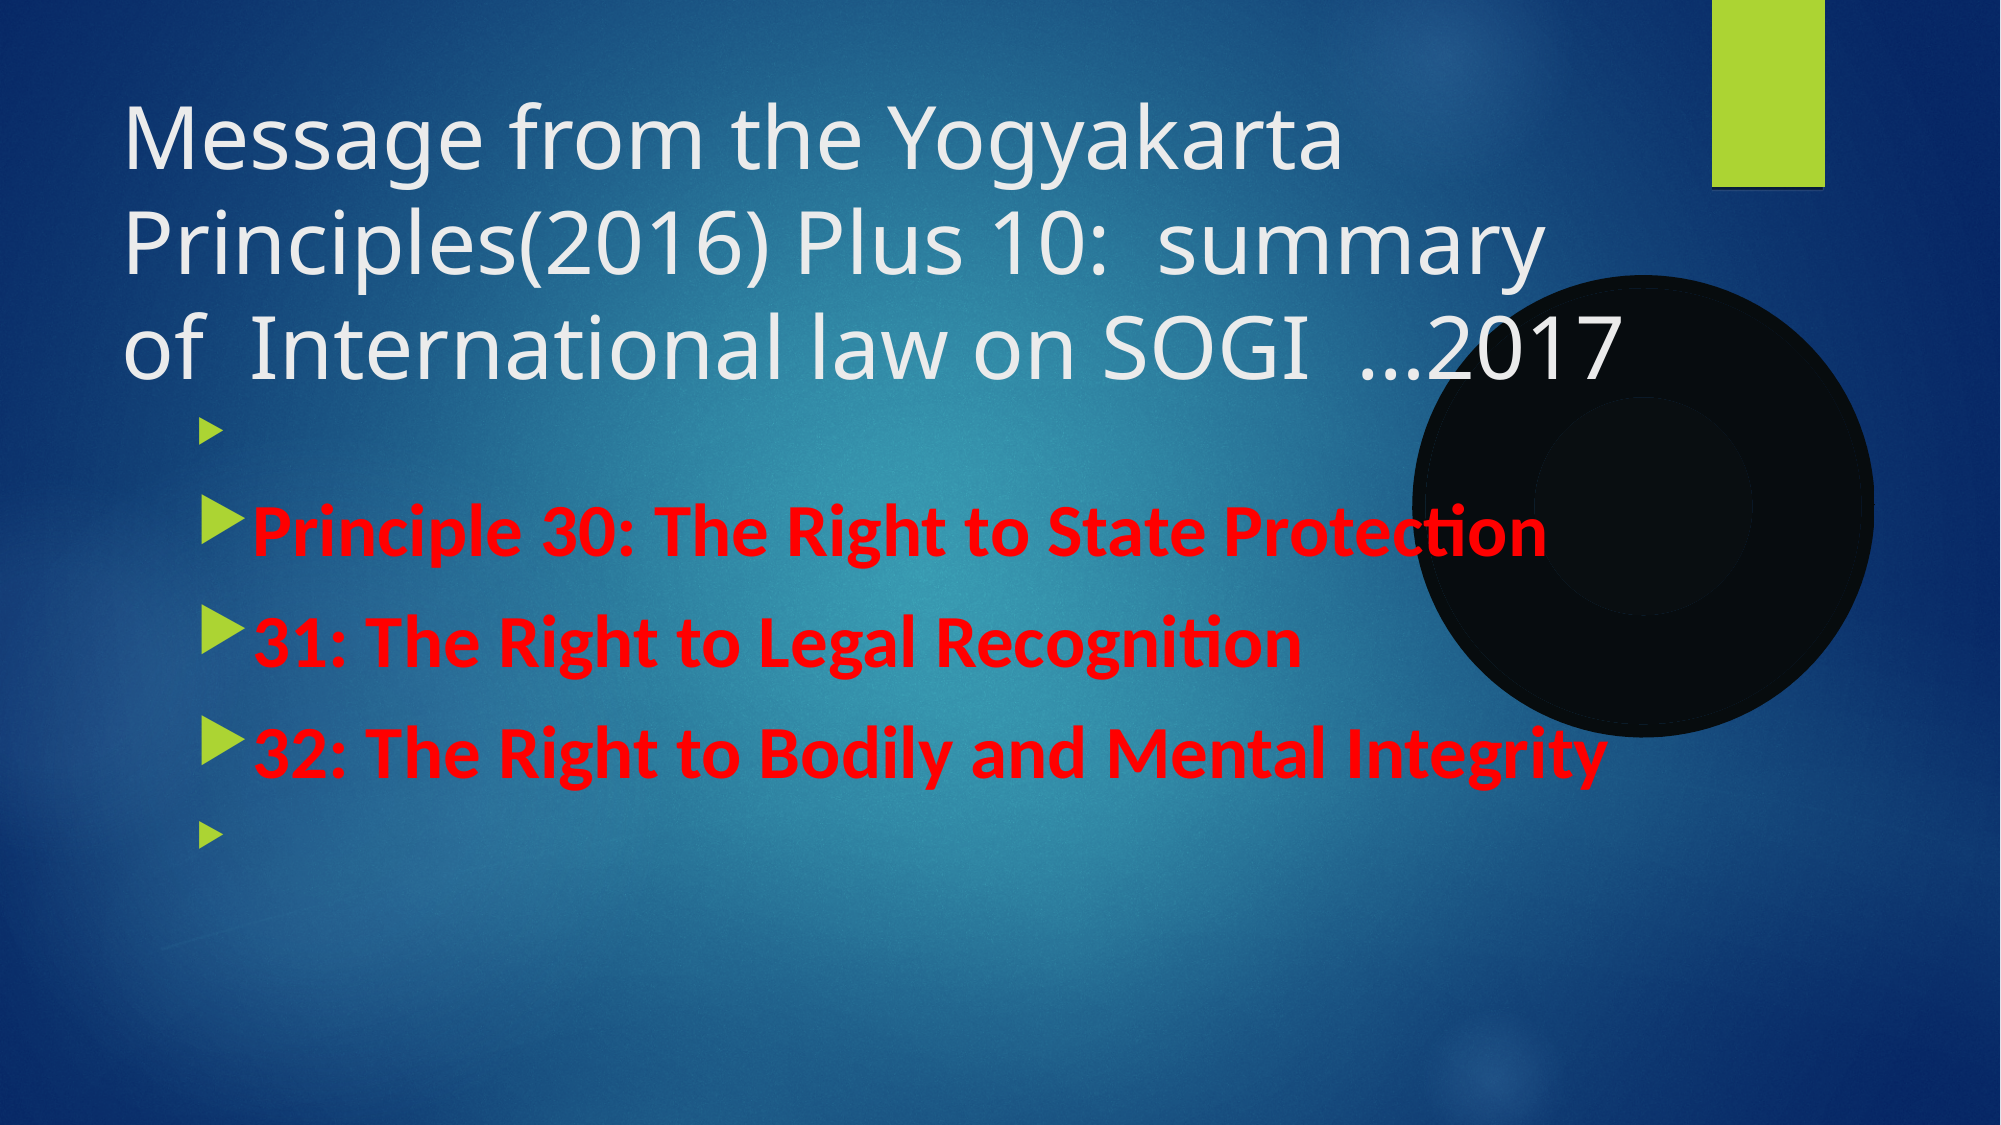

# Message from the Yogyakarta Principles(2016) Plus 10: summary of International law on SOGI …2017
Principle 30: The Right to State Protection
31: The Right to Legal Recognition
32: The Right to Bodily and Mental Integrity